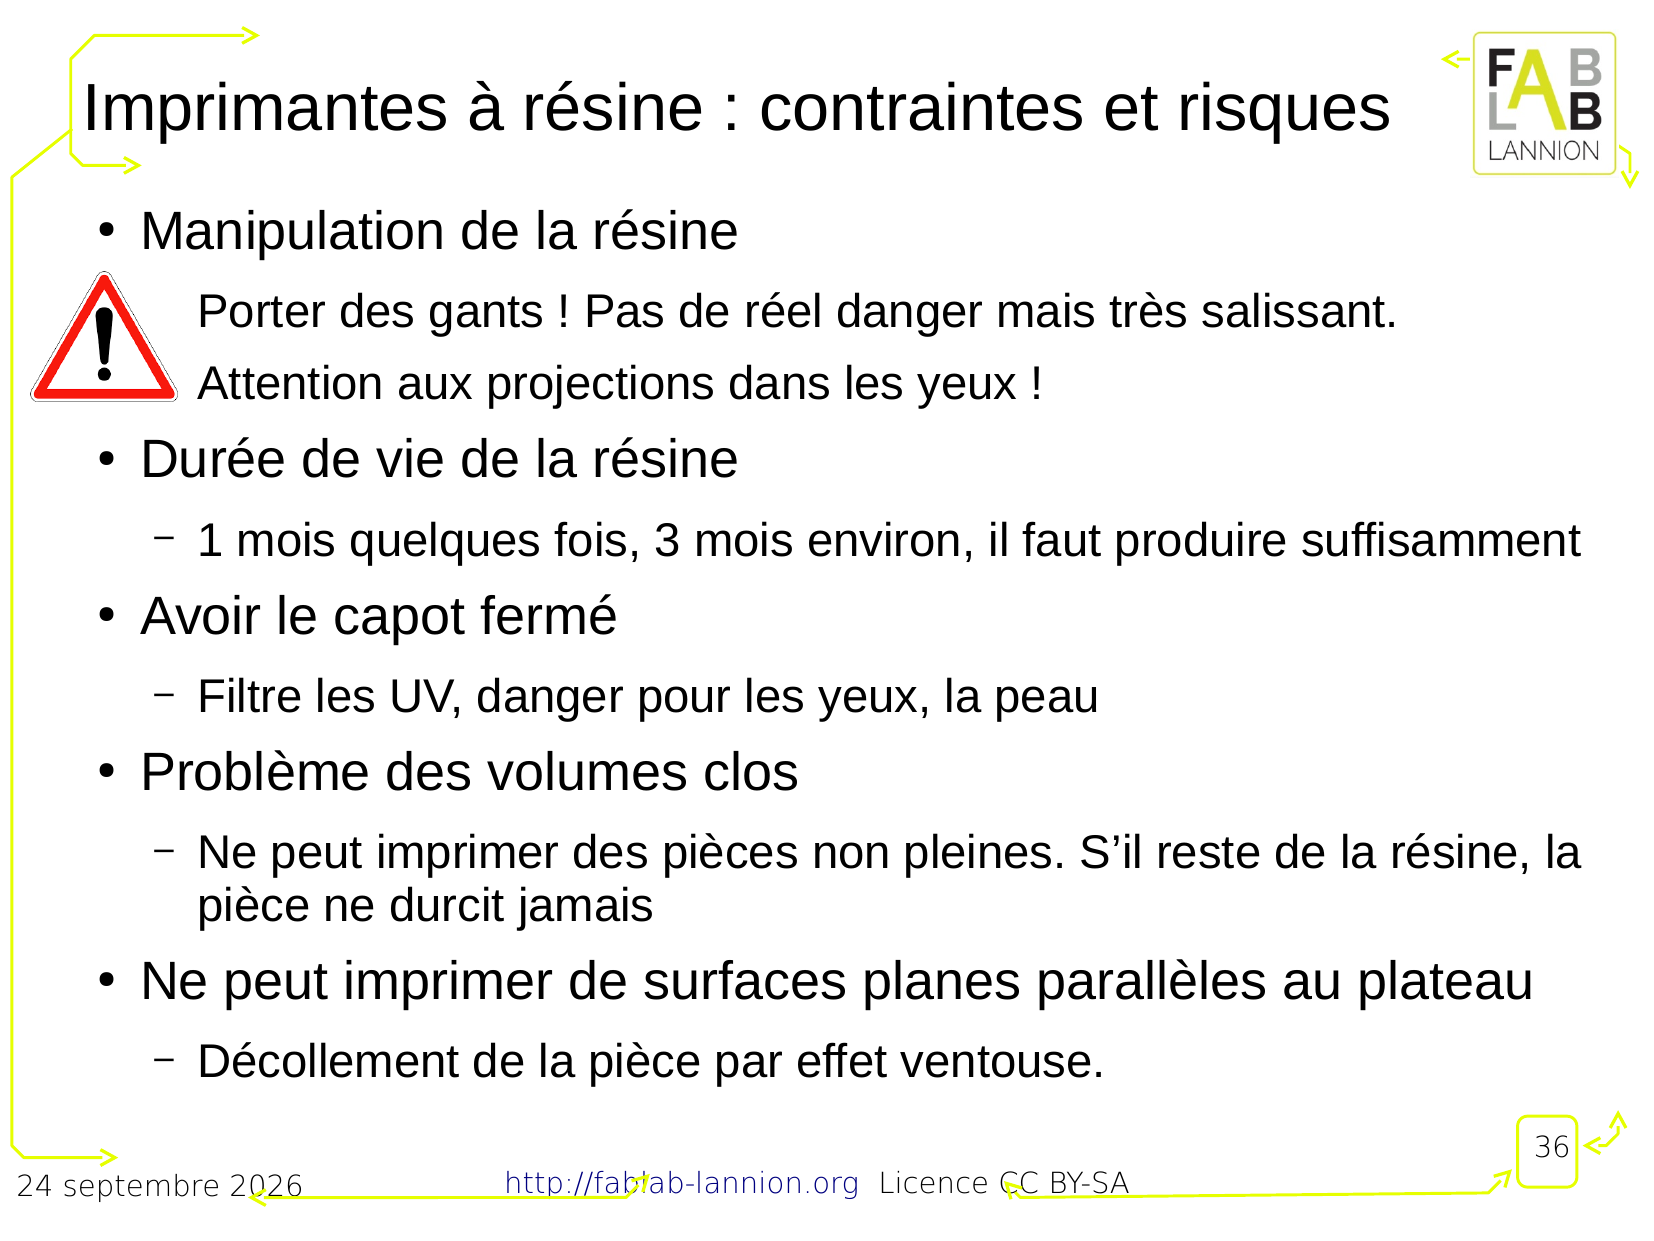

# Imprimantes à résine : contraintes et risques
Manipulation de la résine
Porter des gants ! Pas de réel danger mais très salissant.
Attention aux projections dans les yeux !
Durée de vie de la résine
1 mois quelques fois, 3 mois environ, il faut produire suffisamment
Avoir le capot fermé
Filtre les UV, danger pour les yeux, la peau
Problème des volumes clos
Ne peut imprimer des pièces non pleines. S’il reste de la résine, la pièce ne durcit jamais
Ne peut imprimer de surfaces planes parallèles au plateau
Décollement de la pièce par effet ventouse.
36